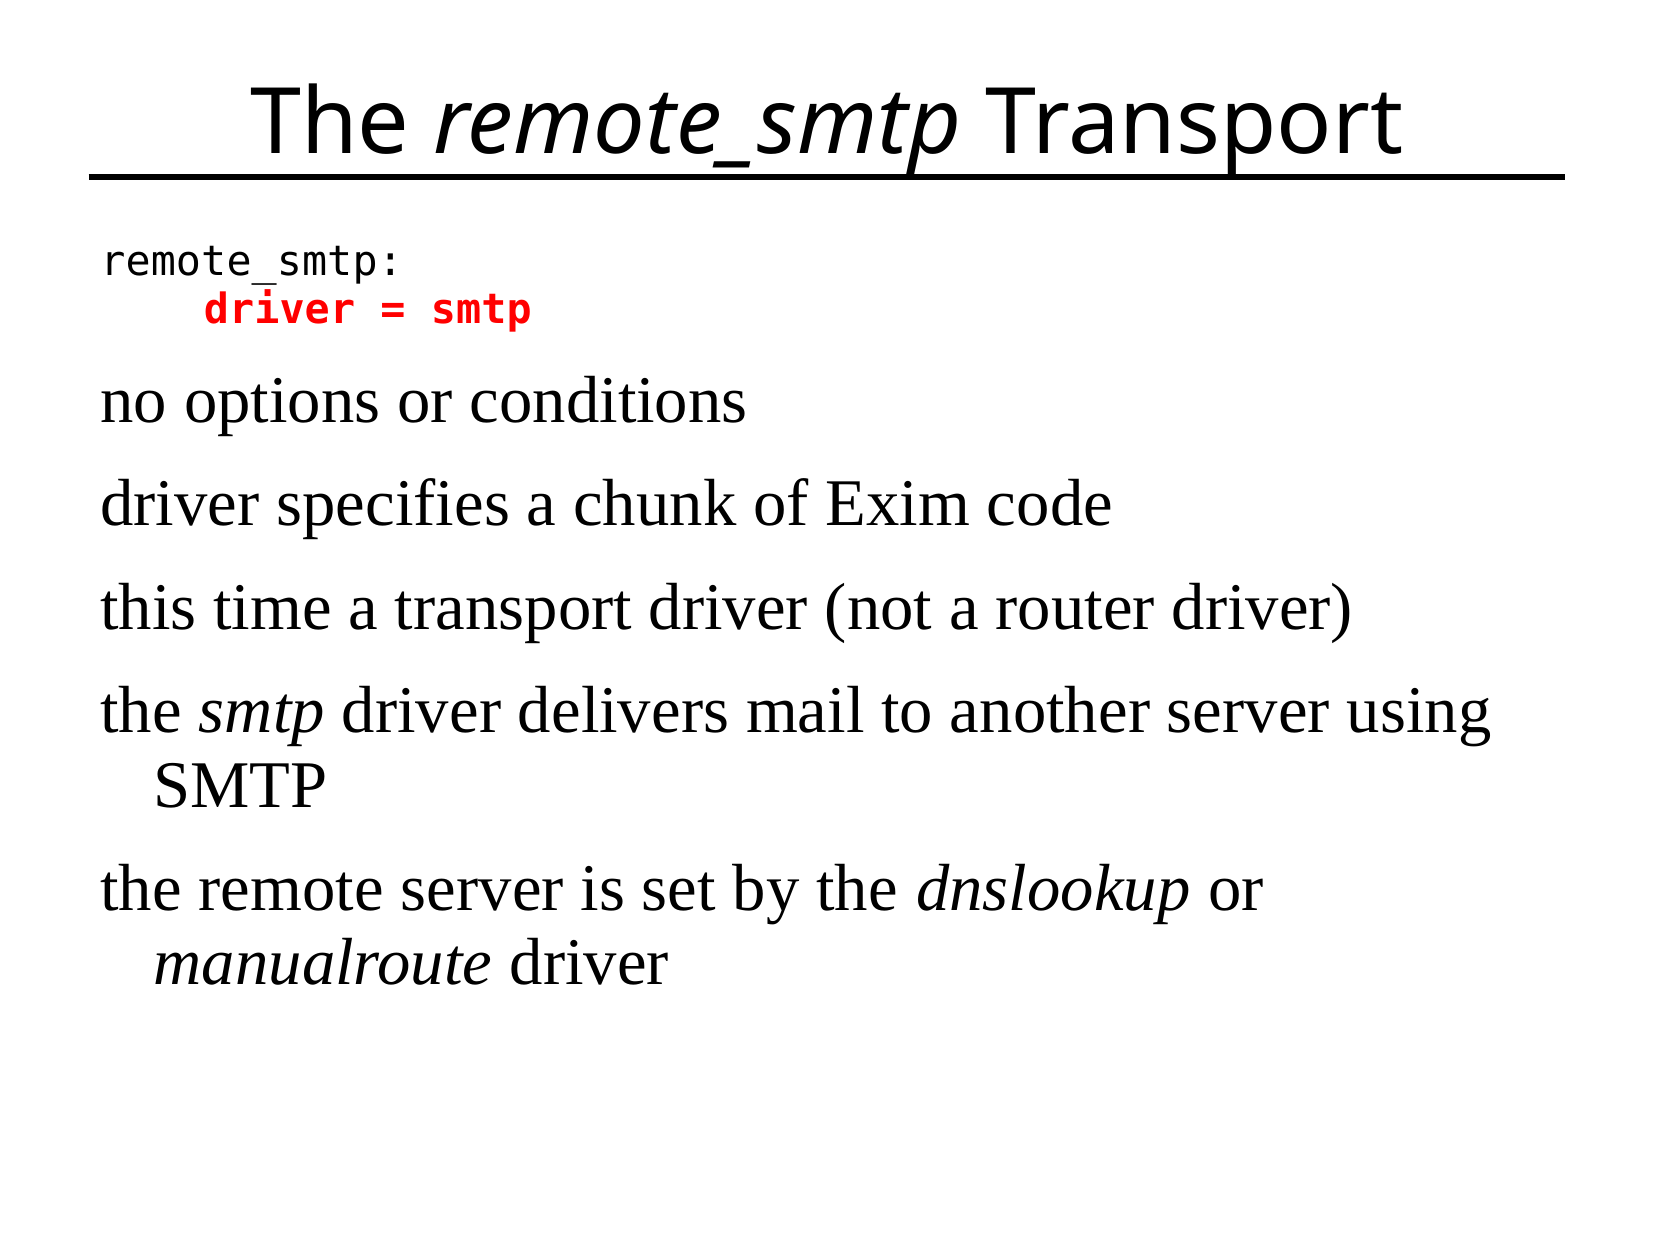

# The remote_smtp Transport
remote_smtp:
 driver = smtp
no options or conditions
driver specifies a chunk of Exim code
this time a transport driver (not a router driver)
the smtp driver delivers mail to another server using SMTP
the remote server is set by the dnslookup or manualroute driver